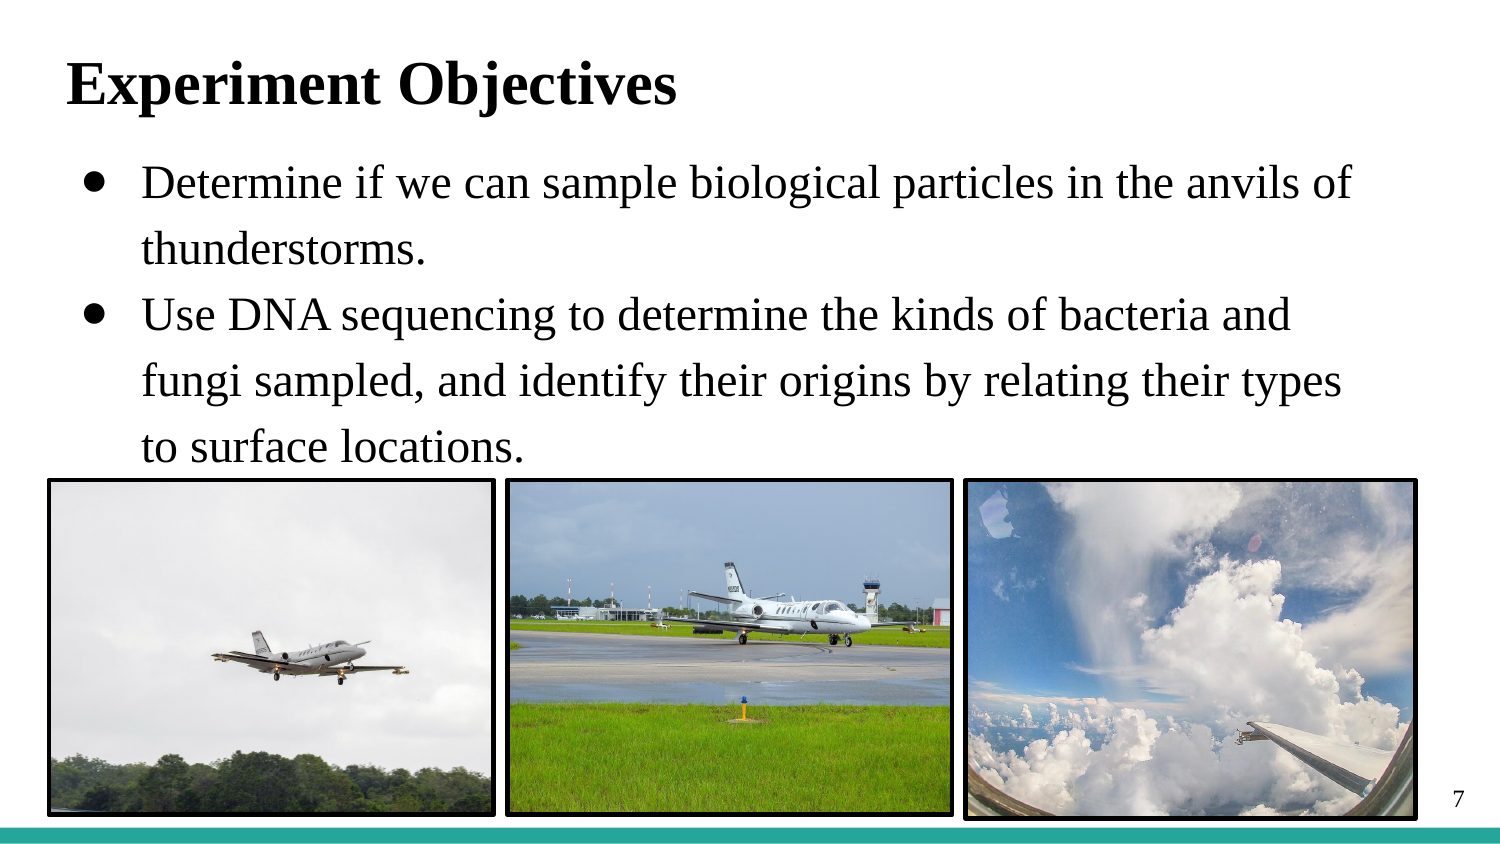

# Experiment Objectives
Determine if we can sample biological particles in the anvils of thunderstorms.
Use DNA sequencing to determine the kinds of bacteria and fungi sampled, and identify their origins by relating their types to surface locations.